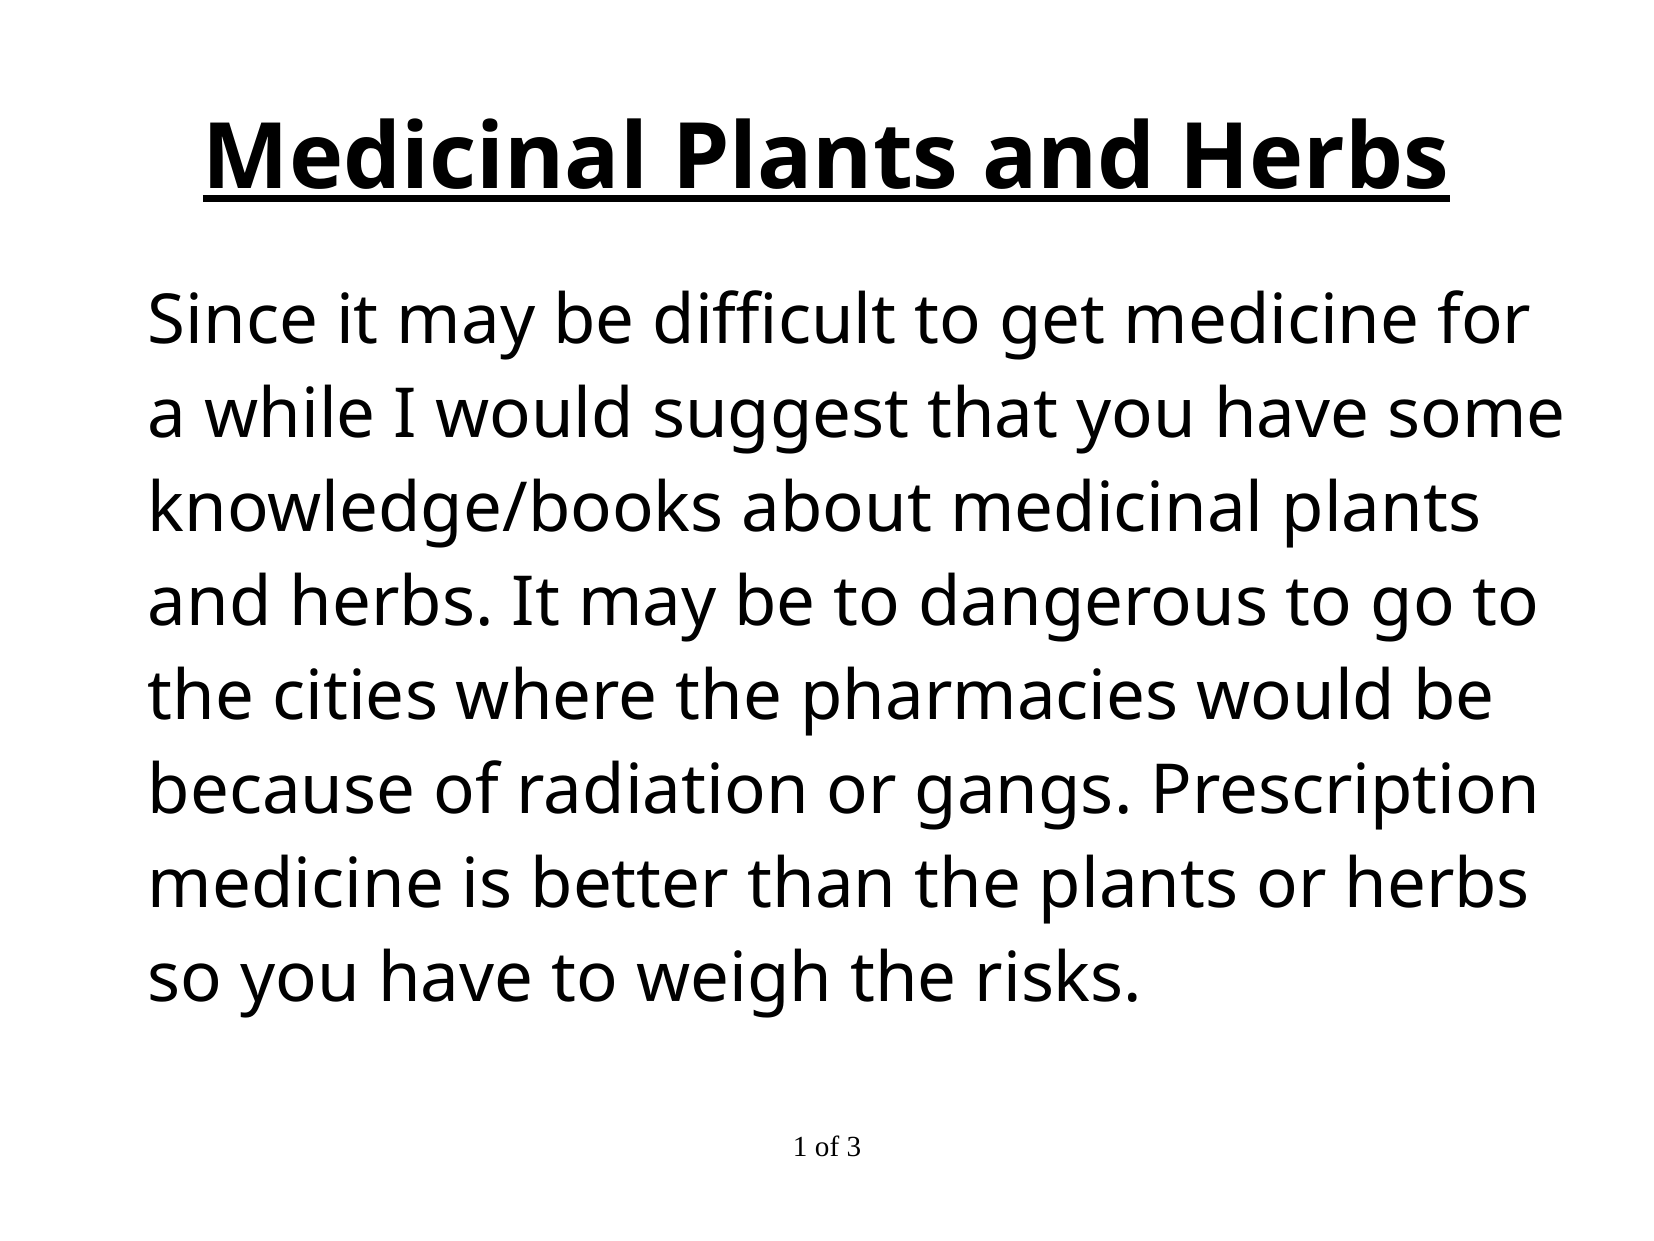

# Medicinal Plants and Herbs
Since it may be difficult to get medicine for a while I would suggest that you have some knowledge/books about medicinal plants and herbs. It may be to dangerous to go to the cities where the pharmacies would be because of radiation or gangs. Prescription medicine is better than the plants or herbs so you have to weigh the risks.
1 of 3